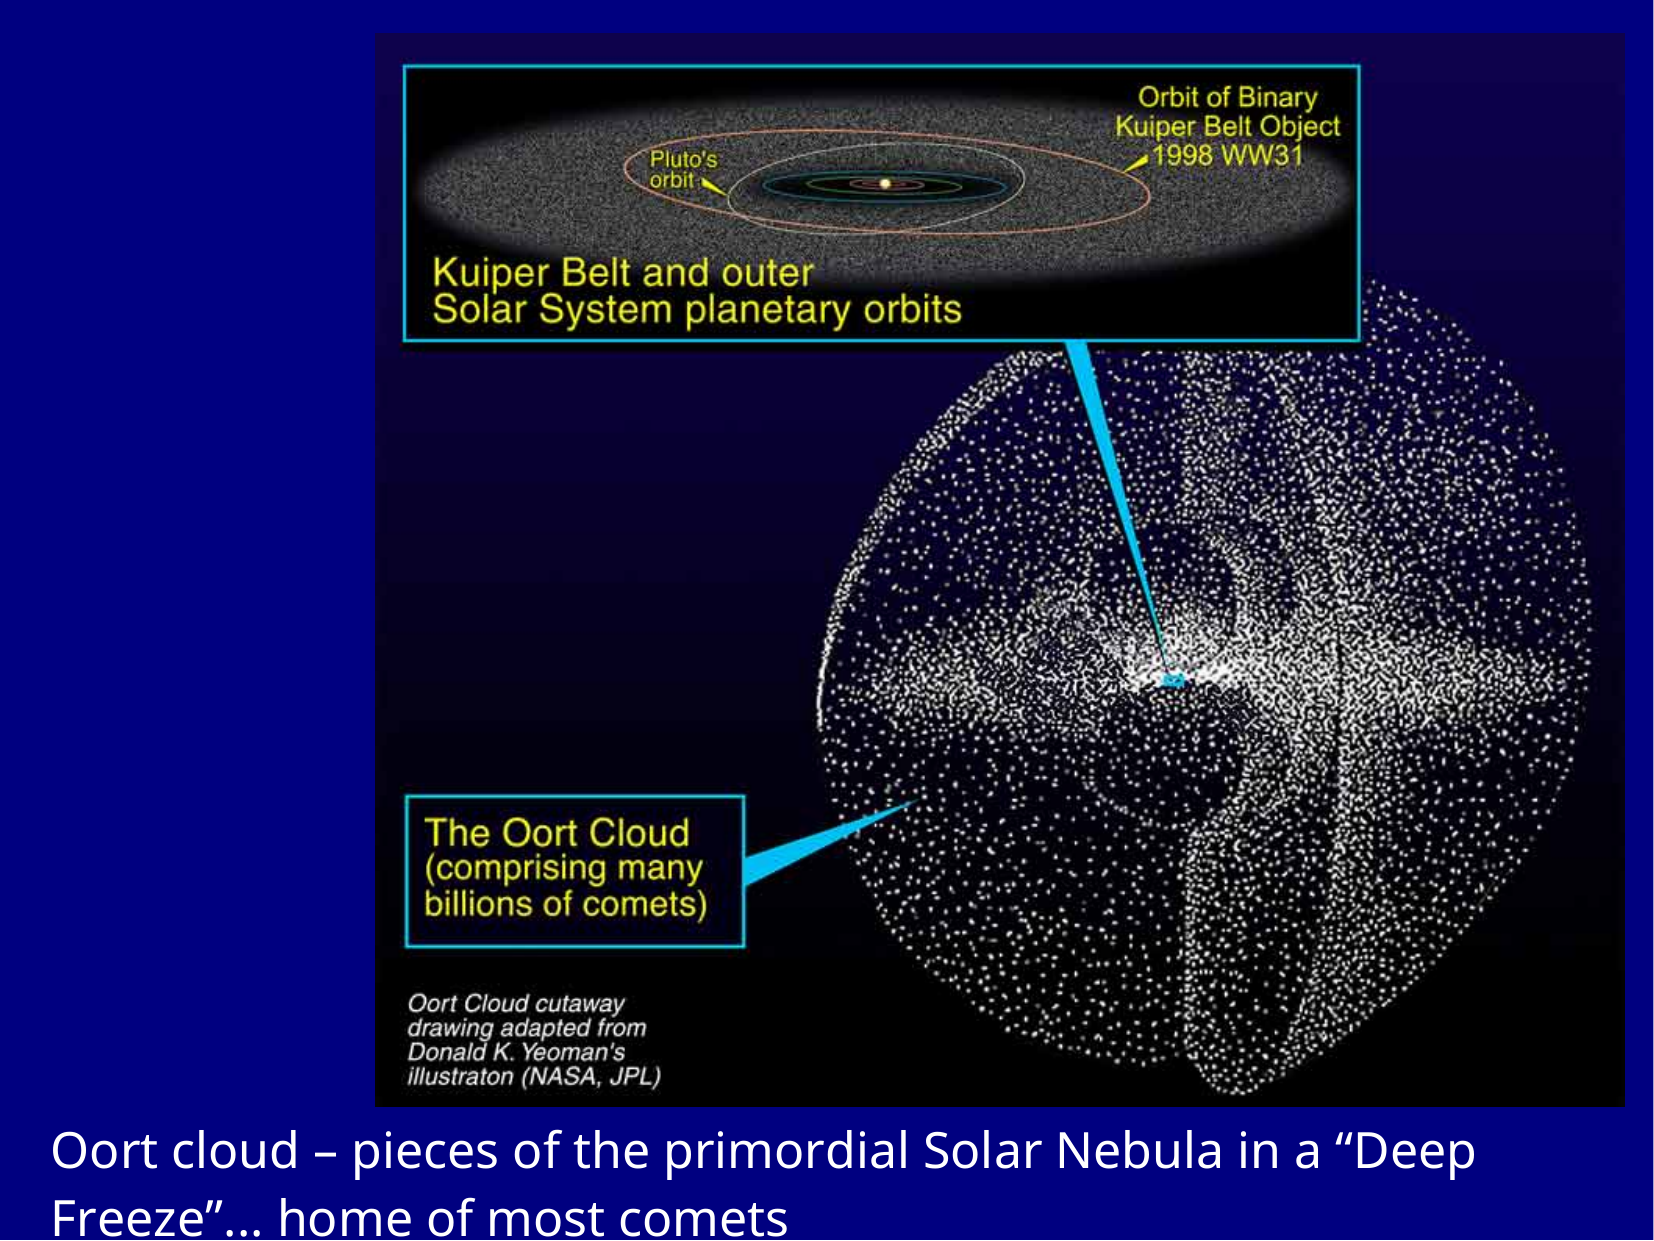

Oort cloud – pieces of the primordial Solar Nebula in a “Deep Freeze”... home of most comets